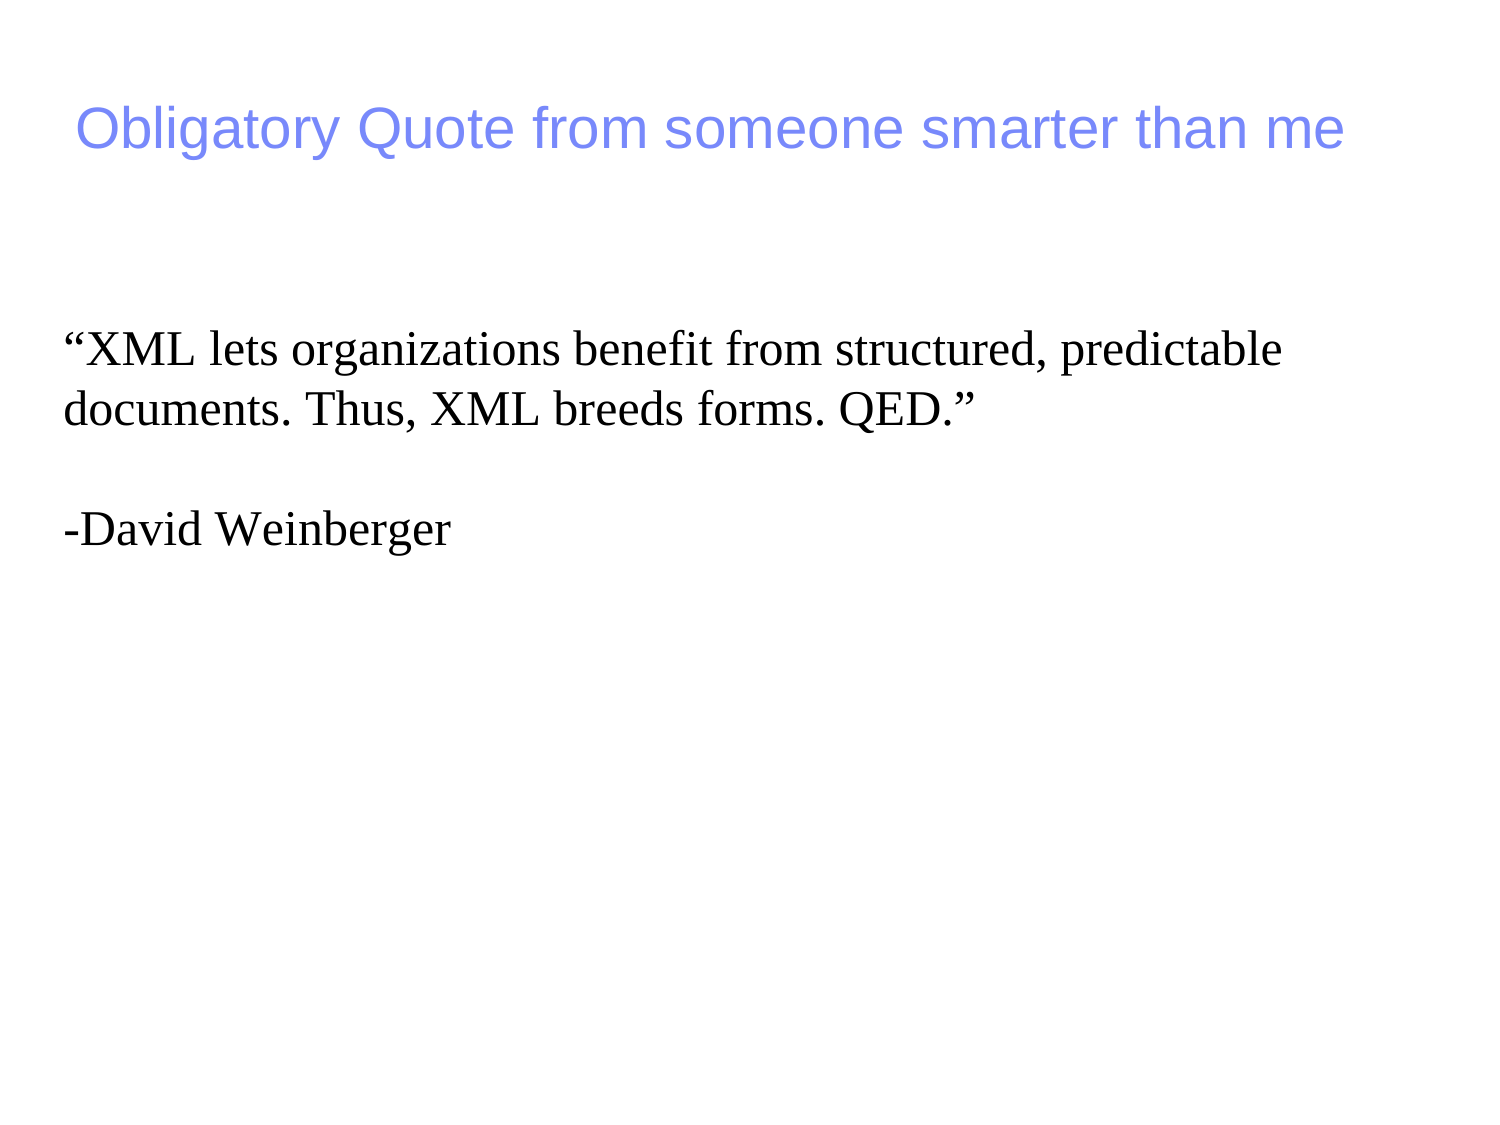

# Obligatory Quote from someone smarter than me
“XML lets organizations benefit from structured, predictable documents. Thus, XML breeds forms. QED.”
-David Weinberger